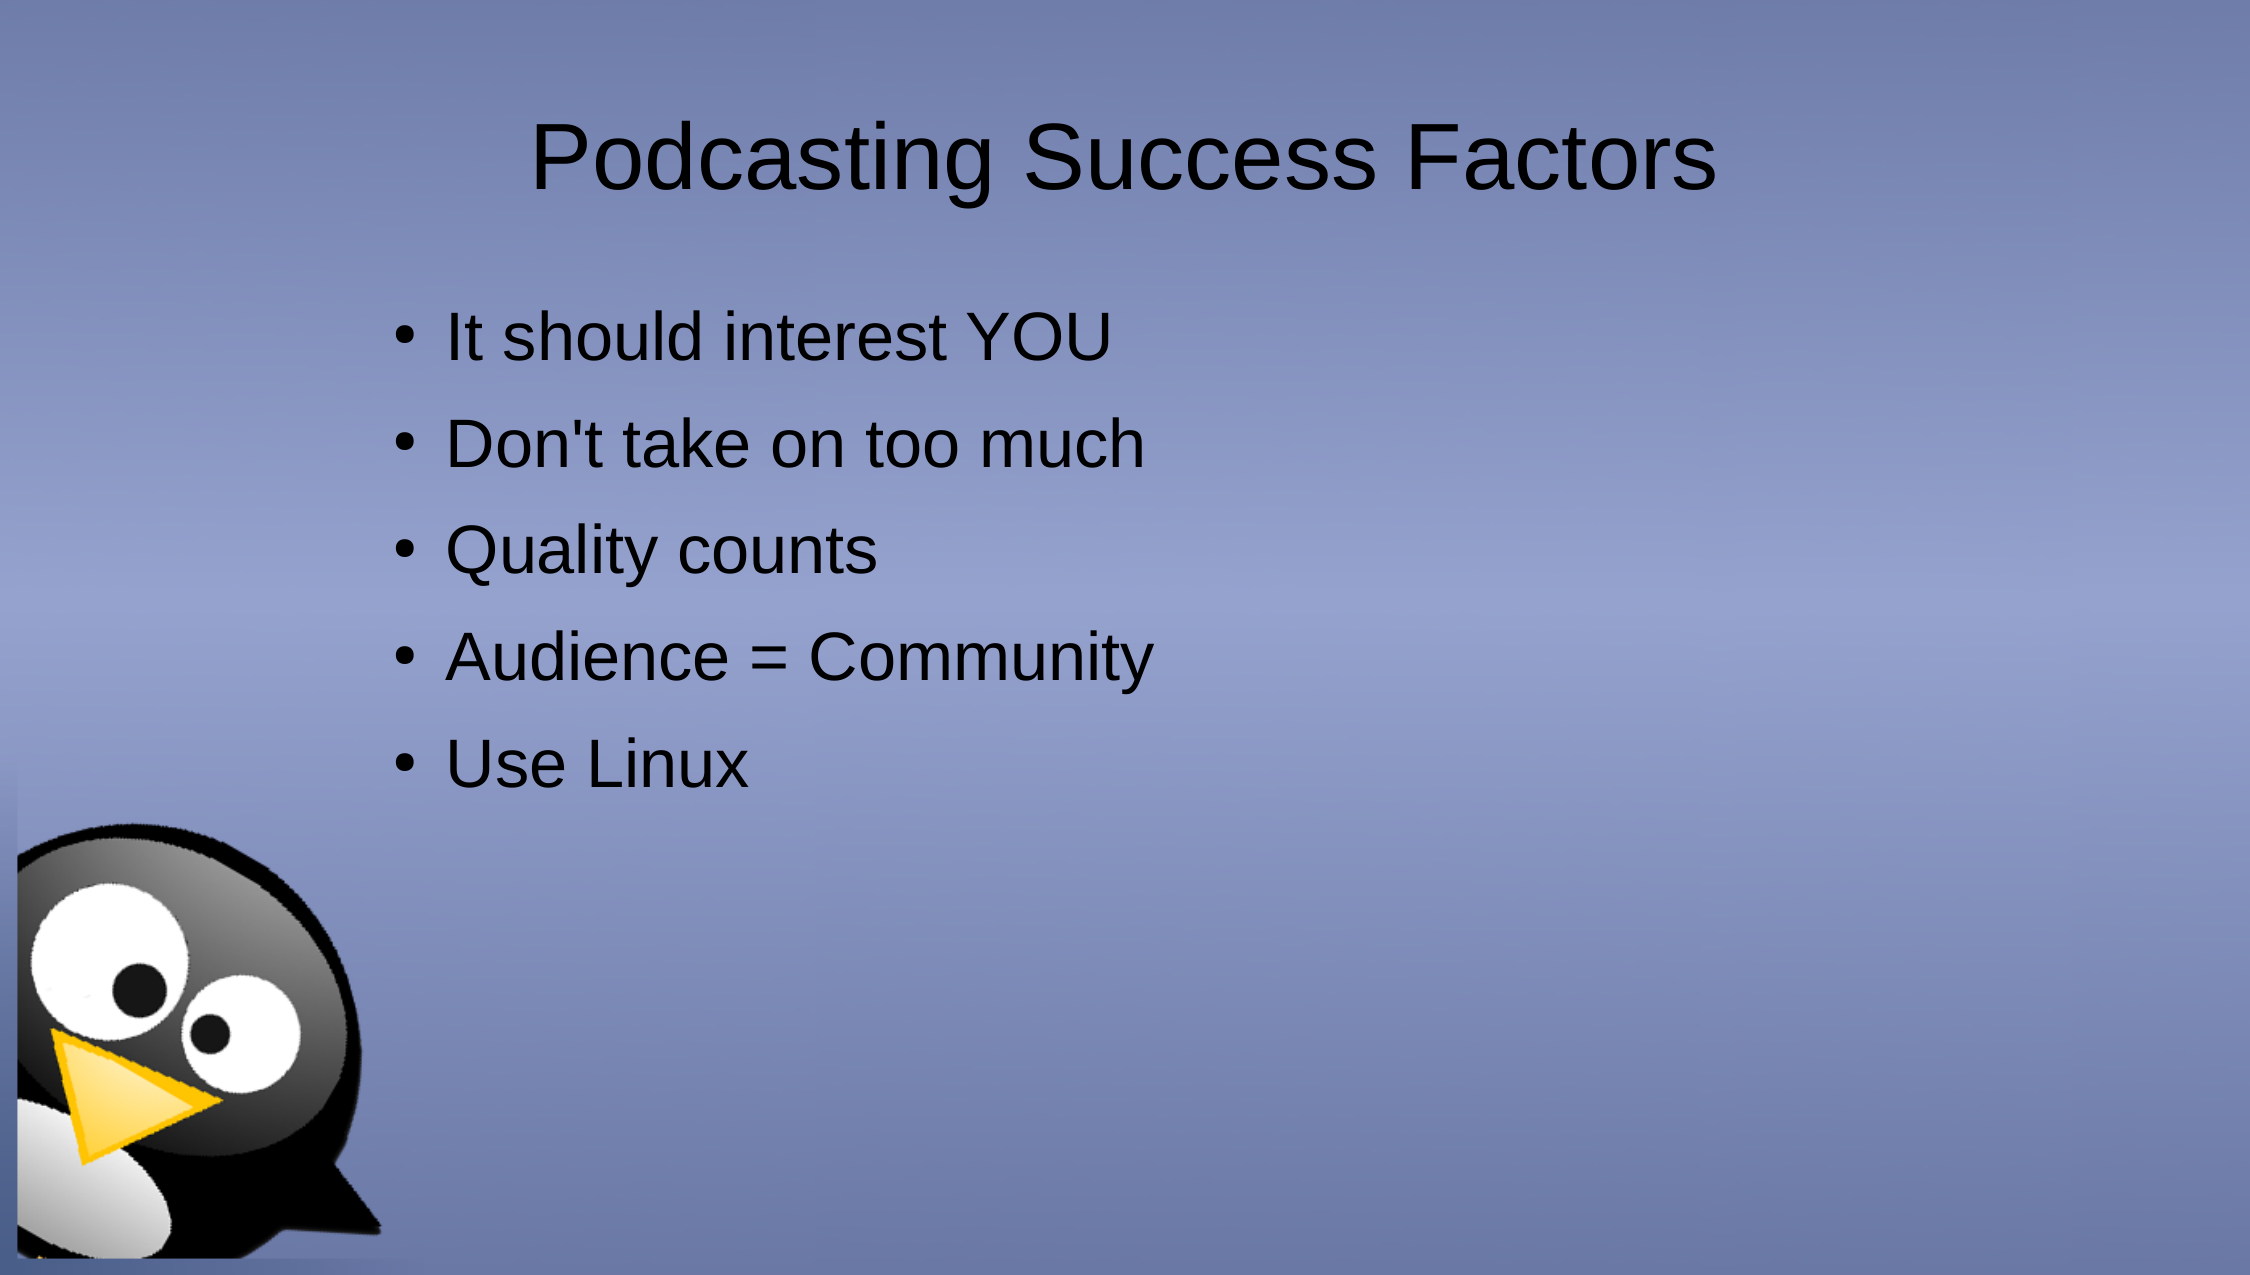

# Podcasting Success Factors
It should interest YOU
Don't take on too much
Quality counts
Audience = Community
Use Linux